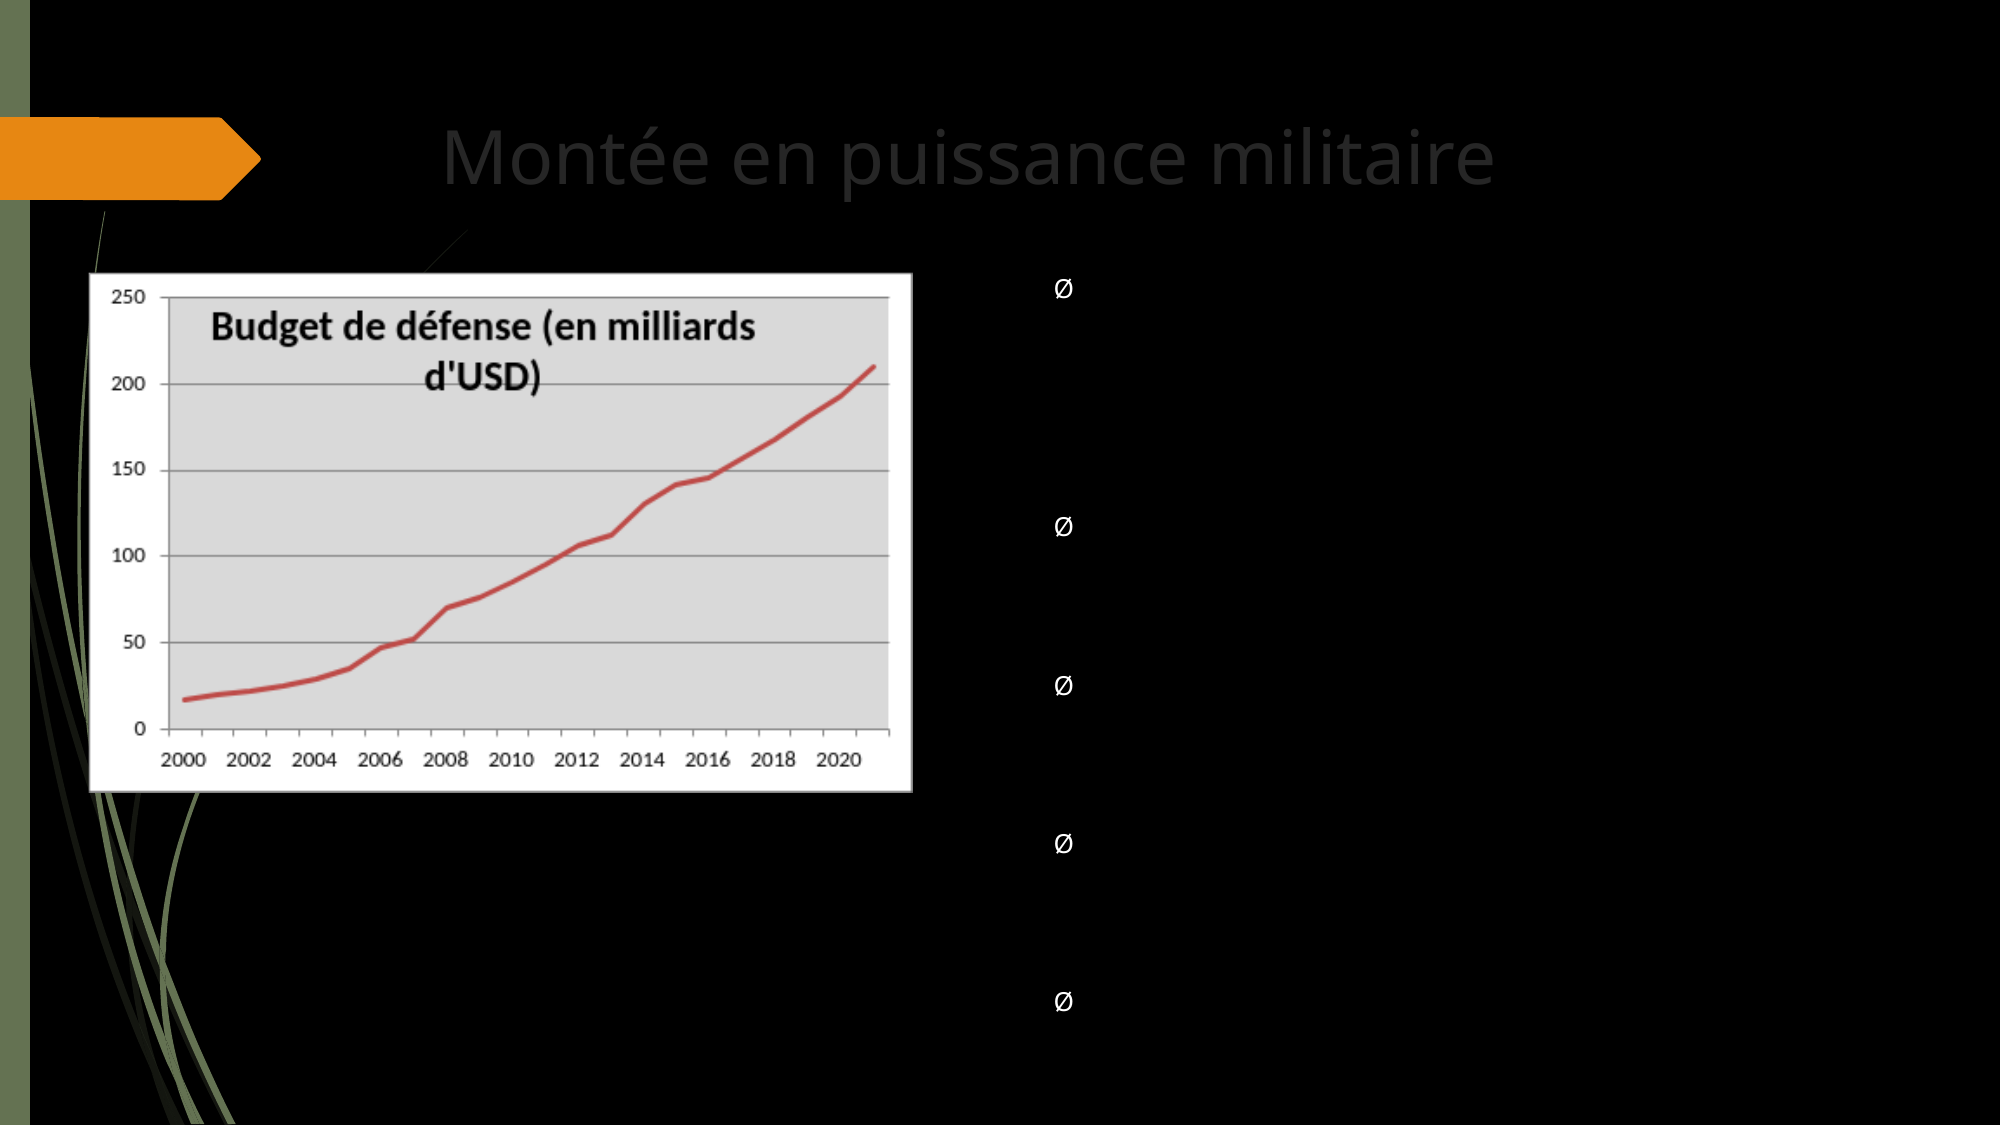

# Montée en puissance militaire
Abandon du concept de guerre populaire
Modernisation des matériels
Réforme des institutions
Professionnalisation
Sortir du territoire national